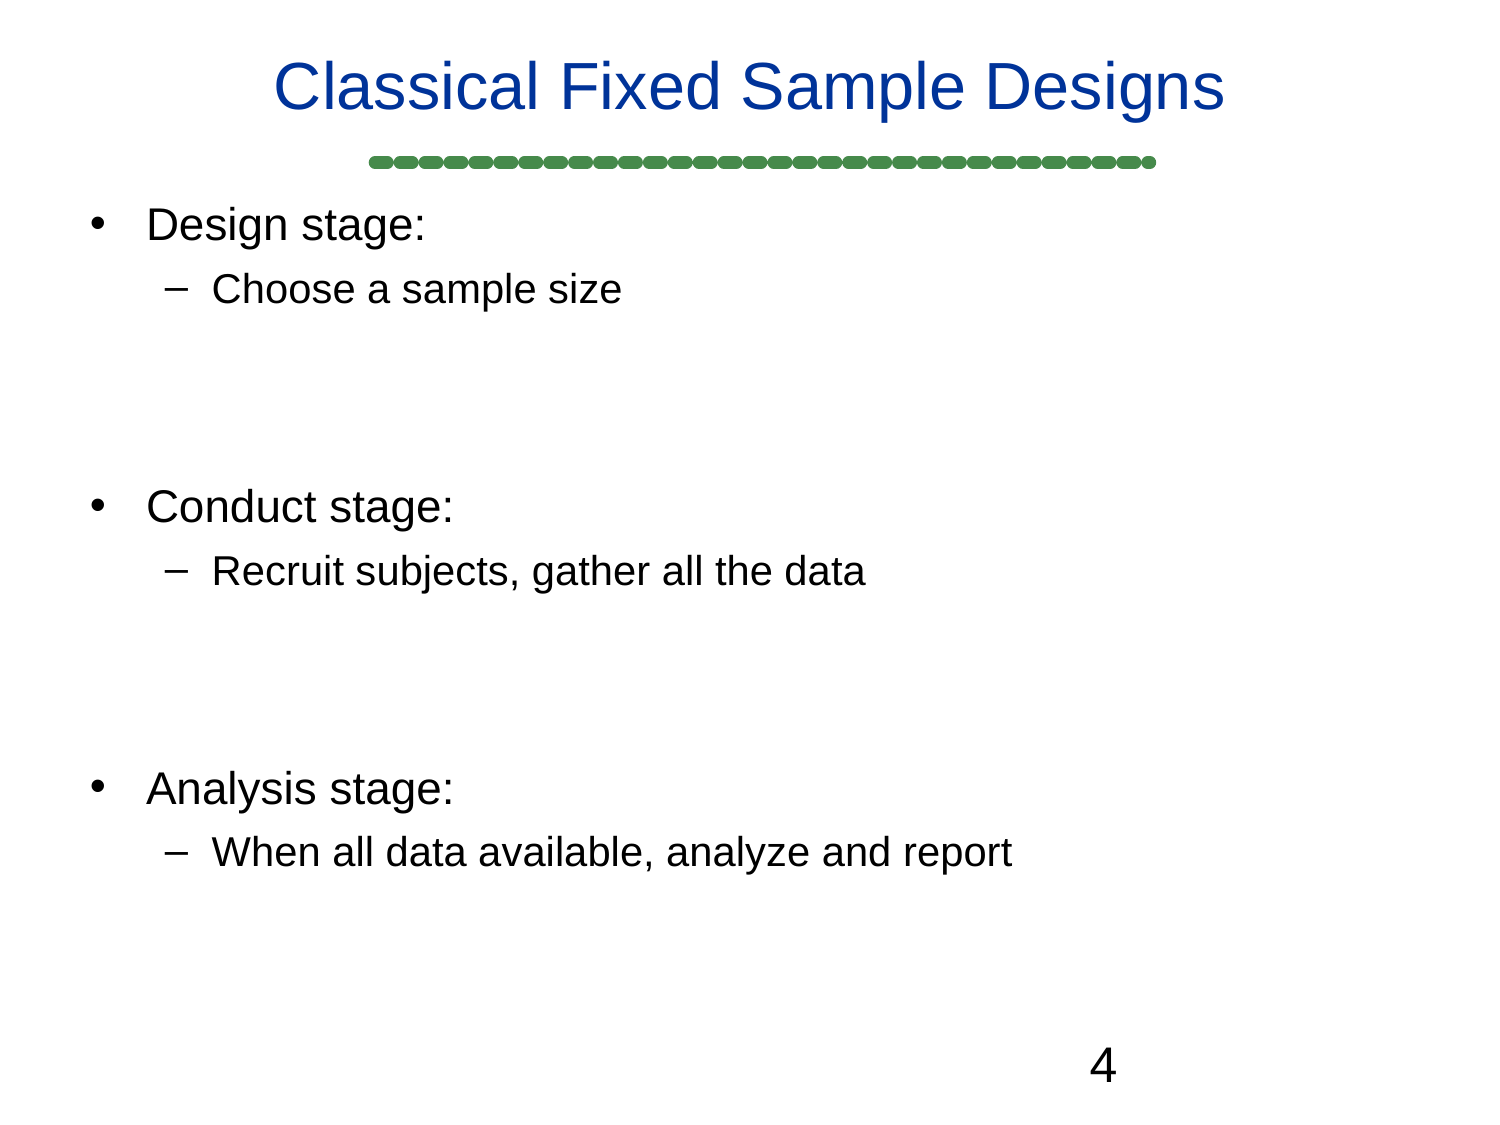

# Classical Fixed Sample Designs
Design stage:
Choose a sample size
Conduct stage:
Recruit subjects, gather all the data
Analysis stage:
When all data available, analyze and report
4